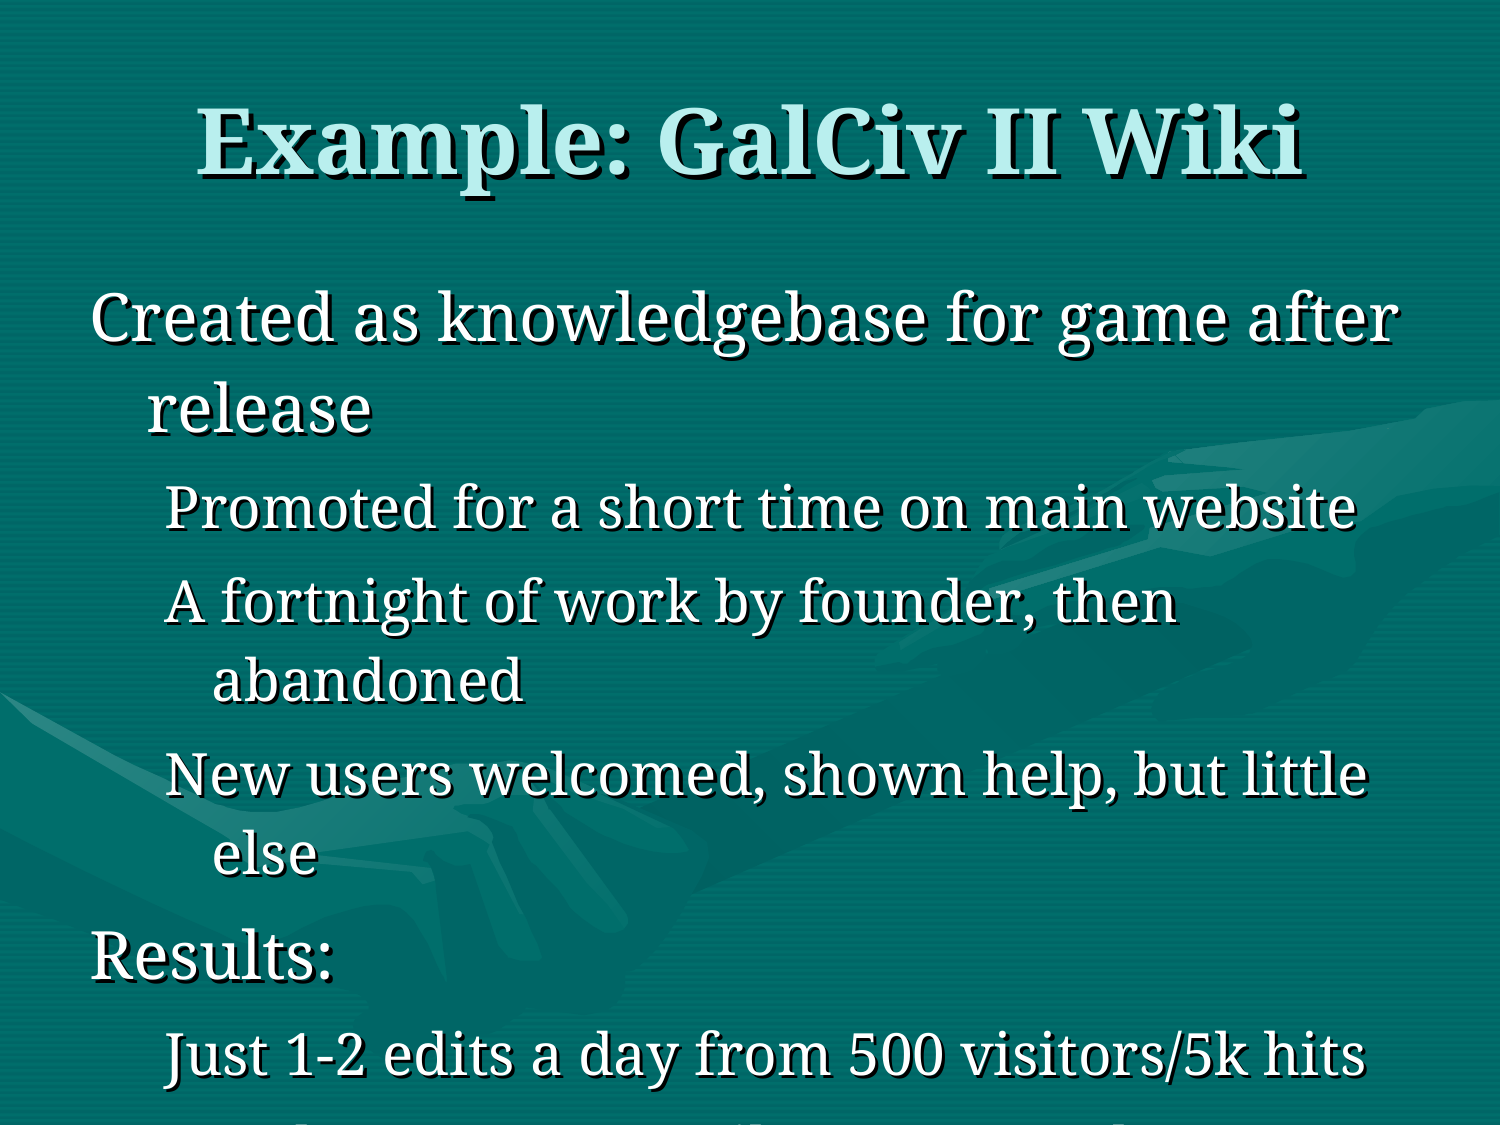

# Example: GalCiv II Wiki
Created as knowledgebase for game after release
Promoted for a short time on main website
A fortnight of work by founder, then abandoned
New users welcomed, shown help, but little else
Results:
Just 1-2 edits a day from 500 visitors/5k hits
Few long-term contributors; most have departed
Lack of community involvement == dead wiki